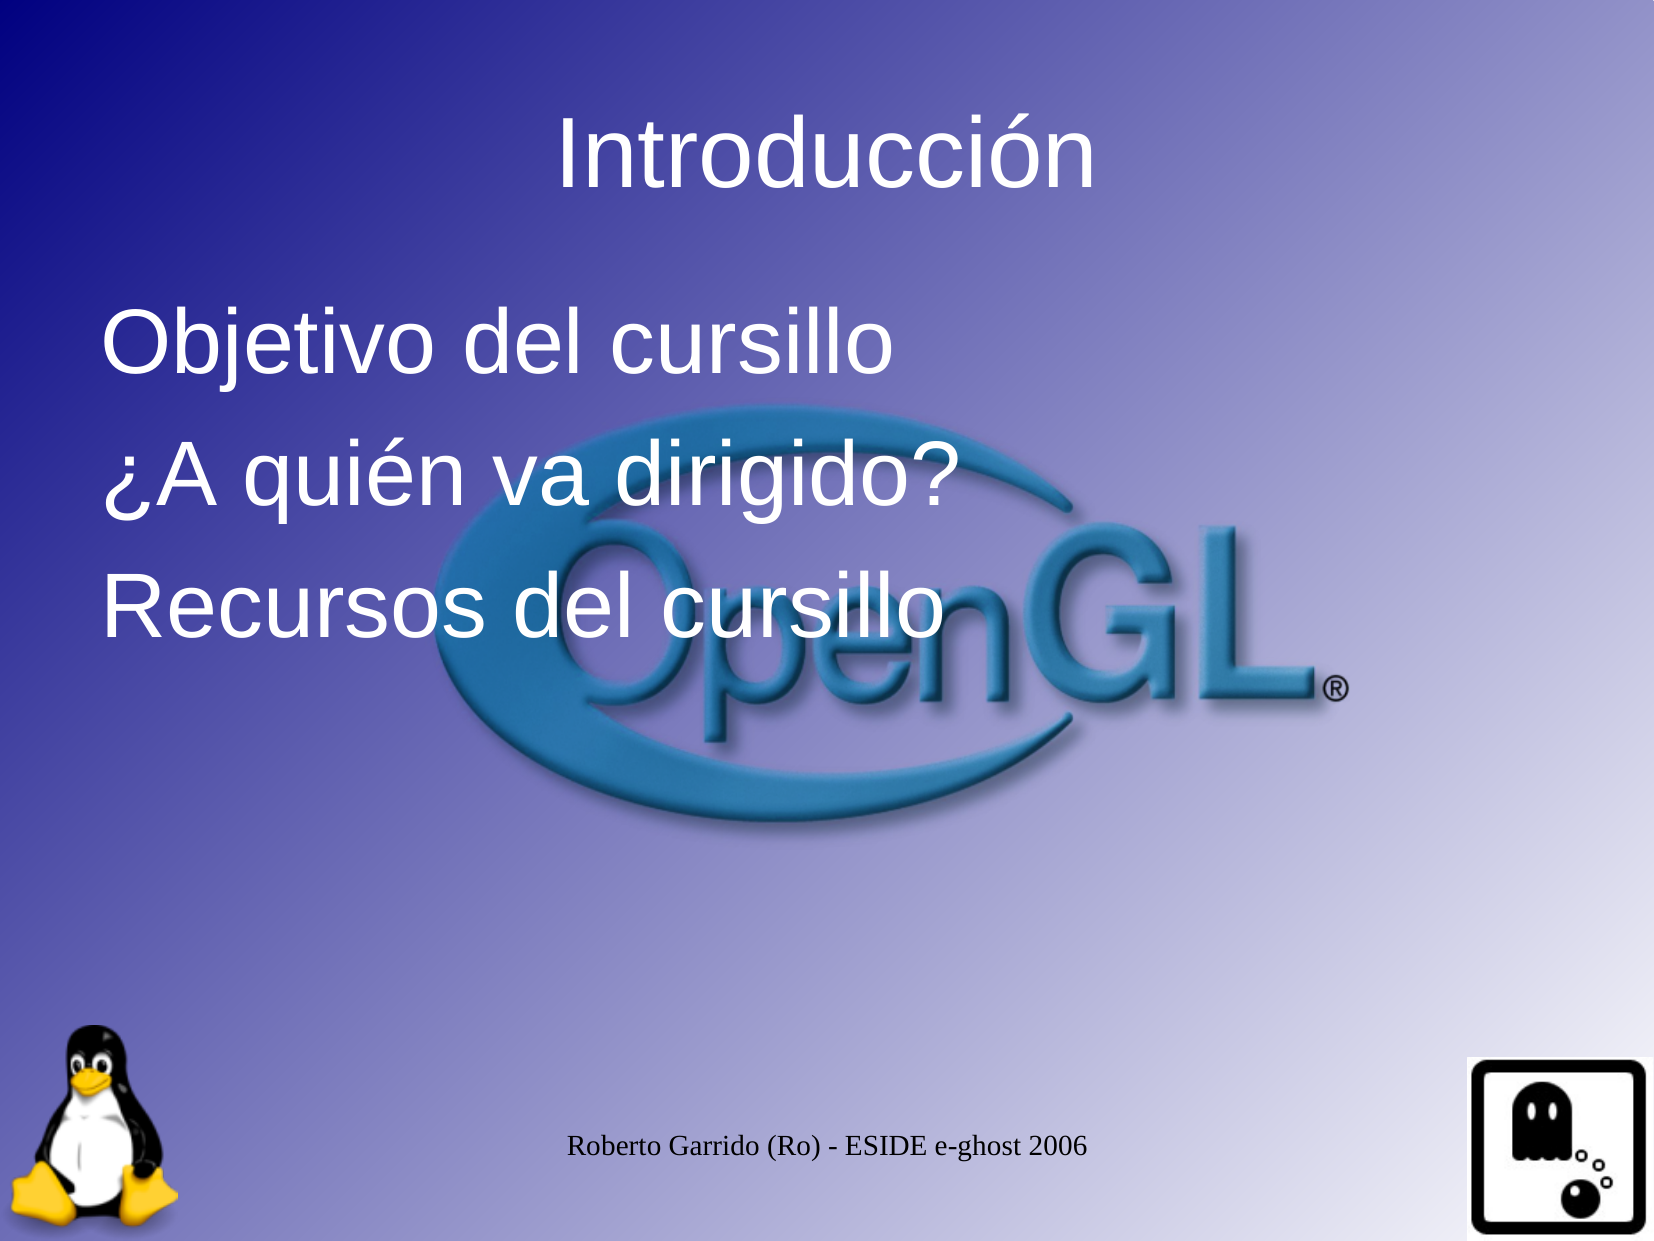

# Introducción
Objetivo del cursillo
¿A quién va dirigido?
Recursos del cursillo
Roberto Garrido (Ro) - ESIDE e-ghost 2006